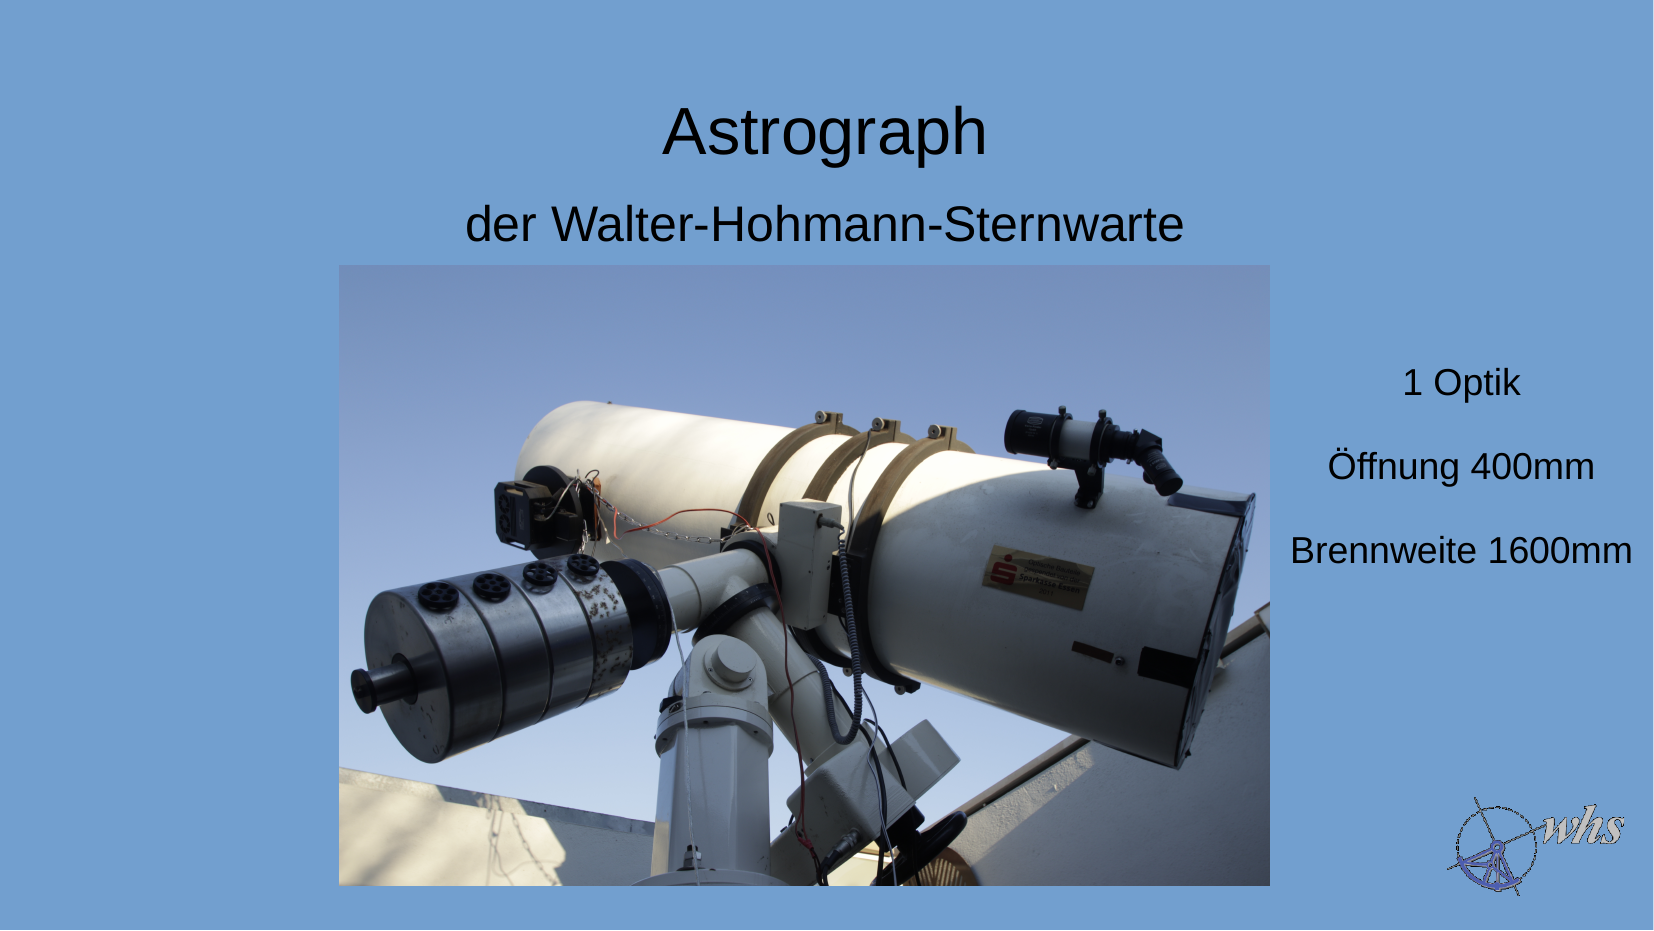

Astrograph
der Walter-Hohmann-Sternwarte
1 Optik
Öffnung 400mm
Brennweite 1600mm